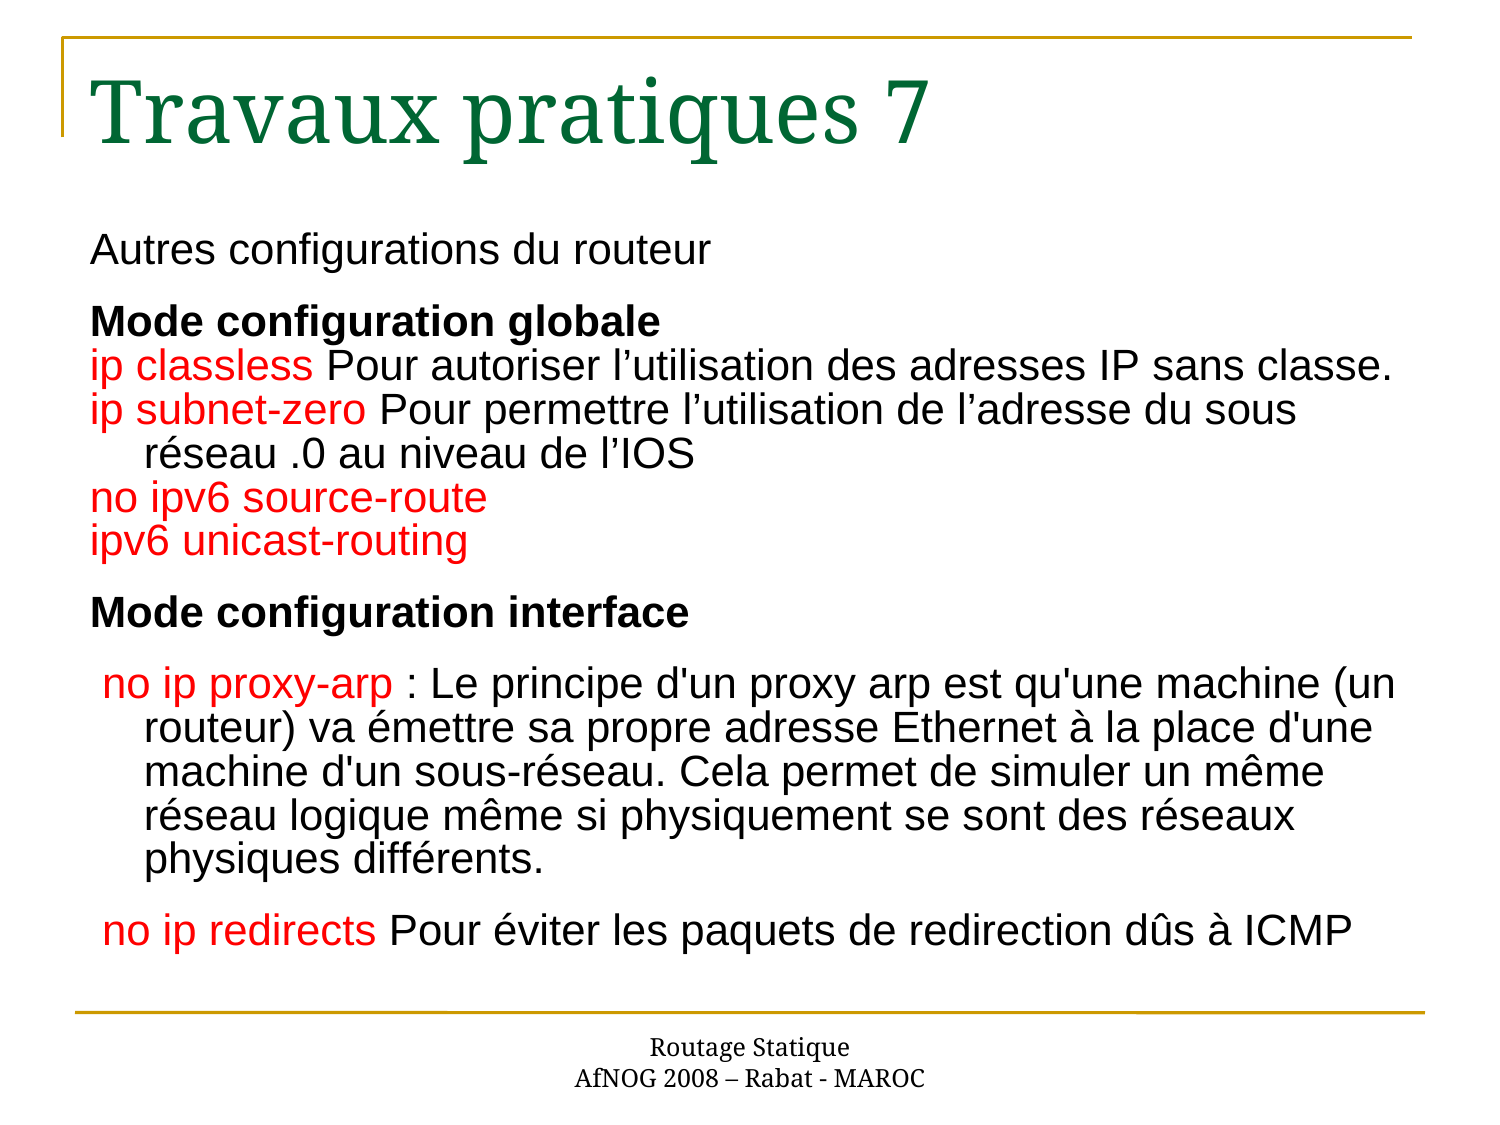

# Travaux pratiques 7
Autres configurations du routeur
Mode configuration globale
ip classless Pour autoriser l’utilisation des adresses IP sans classe.
ip subnet-zero Pour permettre l’utilisation de l’adresse du sous réseau .0 au niveau de l’IOS
no ipv6 source-route
ipv6 unicast-routing
Mode configuration interface
 no ip proxy-arp : Le principe d'un proxy arp est qu'une machine (un routeur) va émettre sa propre adresse Ethernet à la place d'une machine d'un sous-réseau. Cela permet de simuler un même réseau logique même si physiquement se sont des réseaux physiques différents.
 no ip redirects Pour éviter les paquets de redirection dûs à ICMP